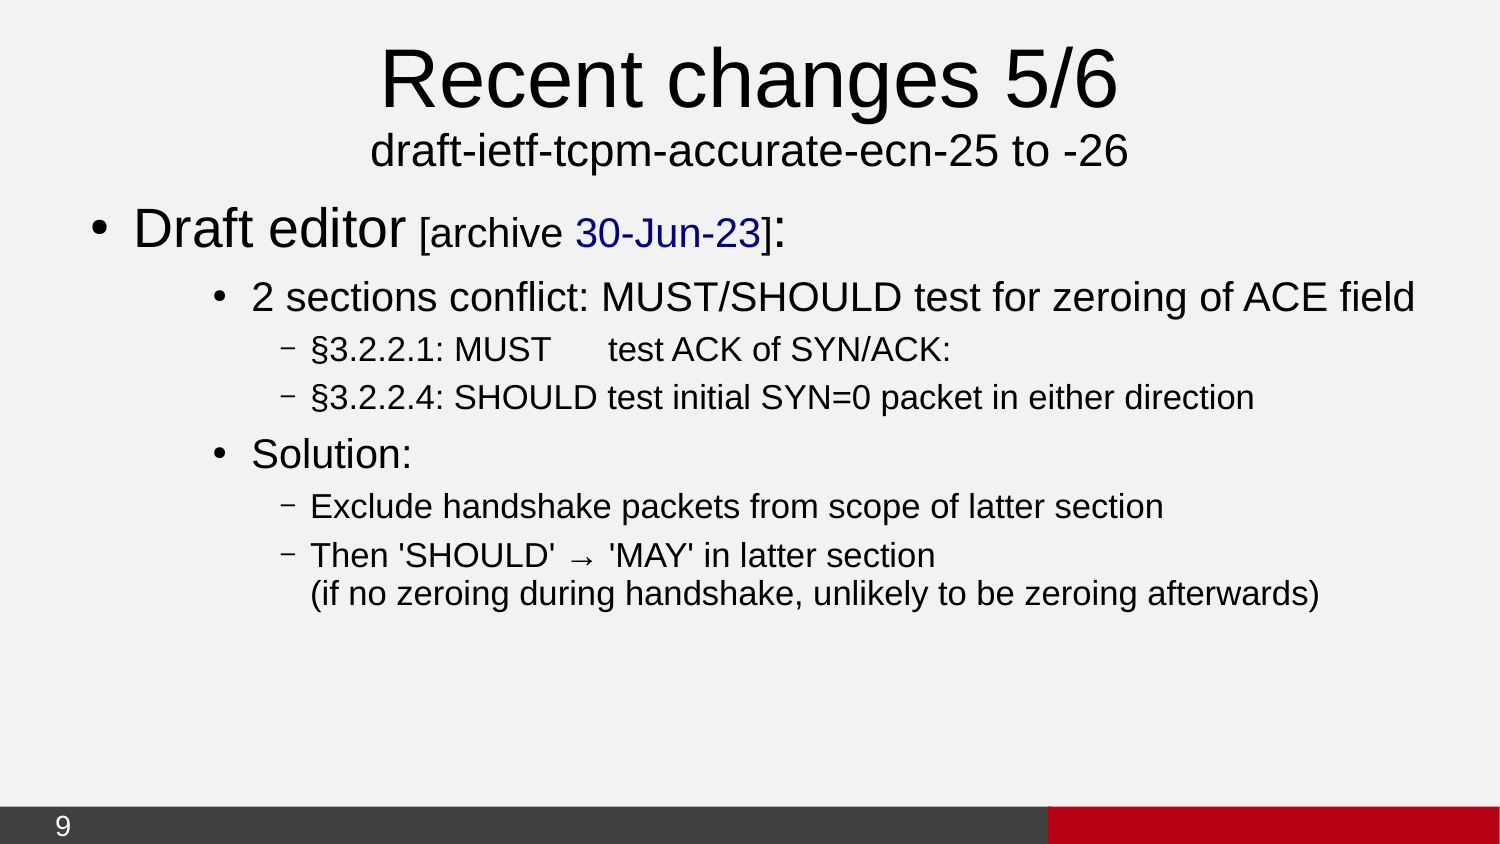

# Recent changes 5/6 draft-ietf-tcpm-accurate-ecn-25 to -26
Draft editor [archive 30-Jun-23]:
2 sections conflict: MUST/SHOULD test for zeroing of ACE field
§3.2.2.1: MUST test ACK of SYN/ACK:
§3.2.2.4: SHOULD test initial SYN=0 packet in either direction
Solution:
Exclude handshake packets from scope of latter section
Then 'SHOULD' → 'MAY' in latter section
(if no zeroing during handshake, unlikely to be zeroing afterwards)
9